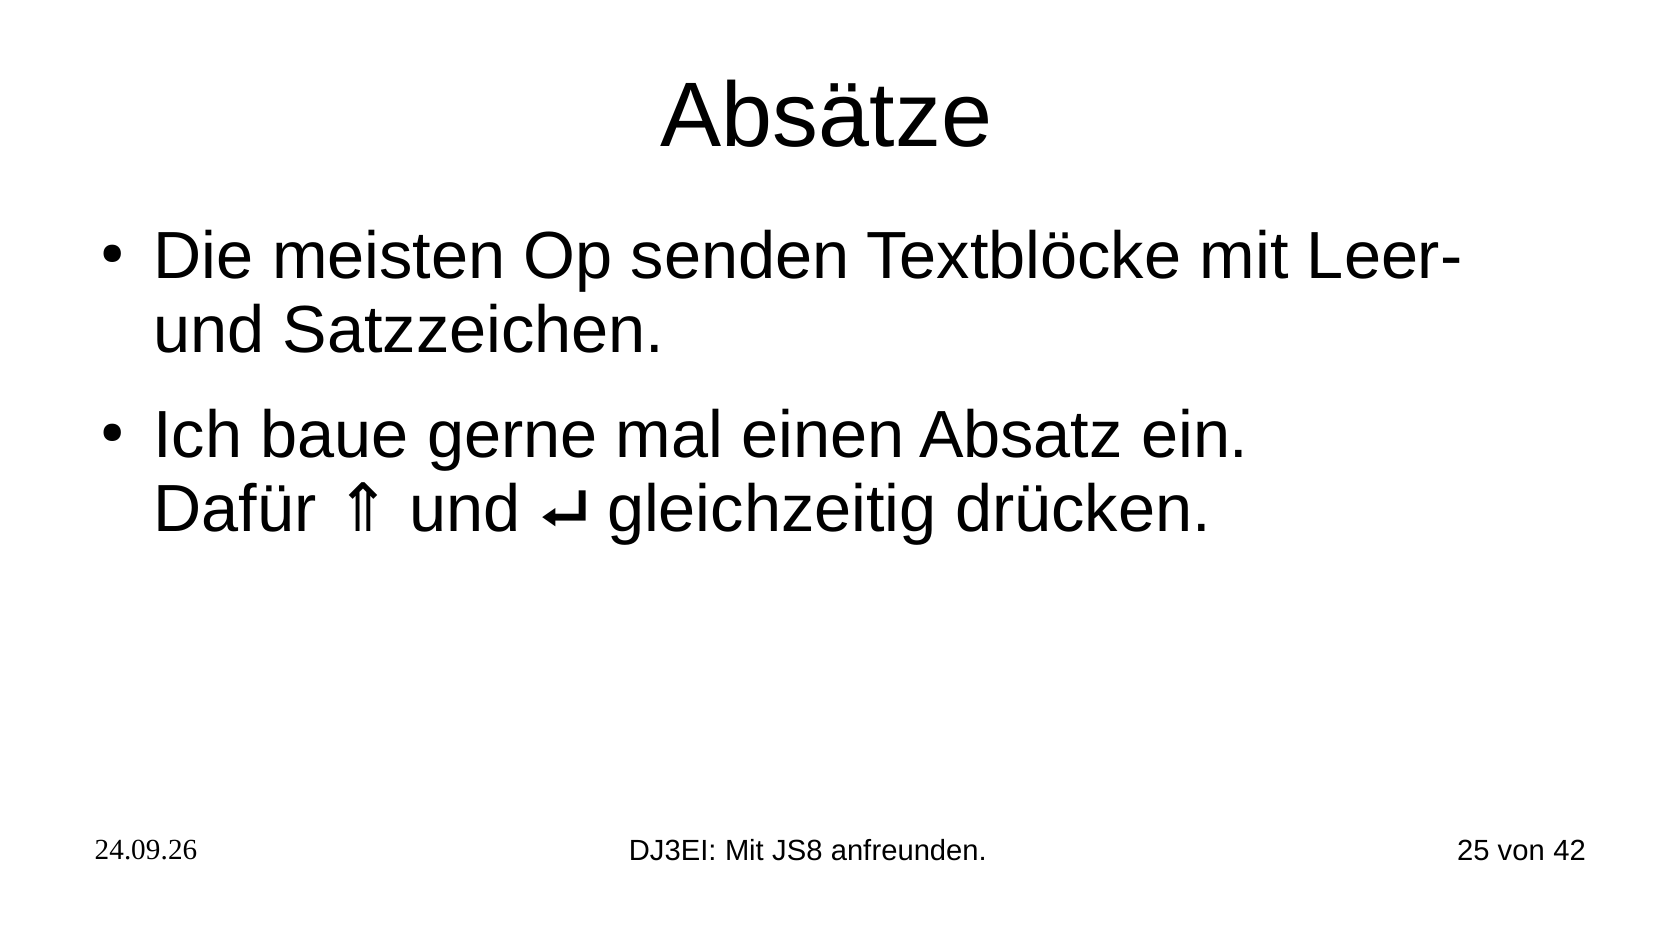

# Absätze
Die meisten Op senden Textblöcke mit Leer- und Satzzeichen.
Ich baue gerne mal einen Absatz ein.
Dafür ⇑ und ⮠ gleichzeitig drücken.
25